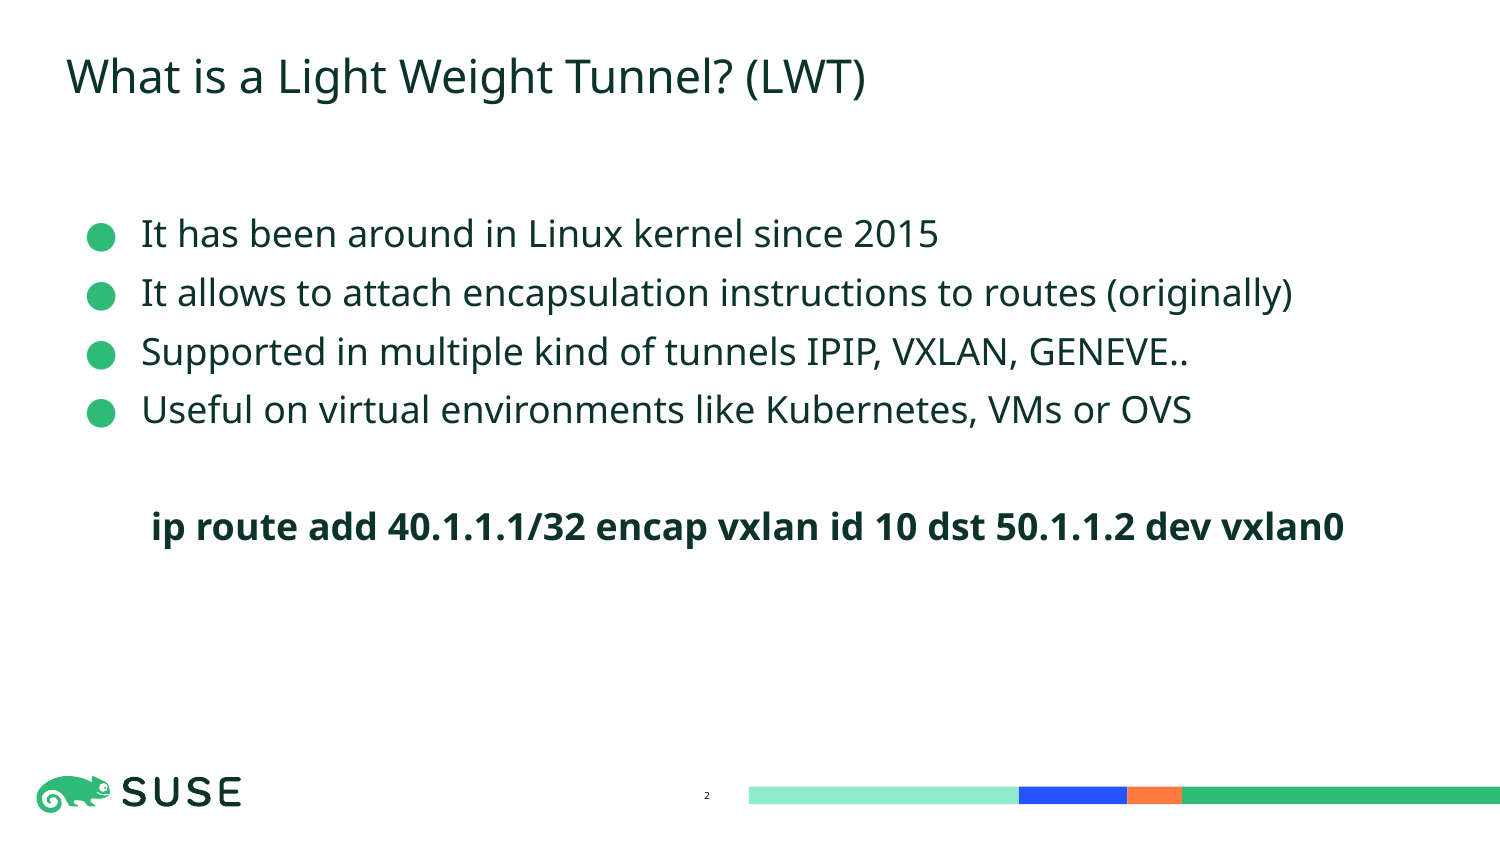

What is a Light Weight Tunnel? (LWT)
# It has been around in Linux kernel since 2015
It allows to attach encapsulation instructions to routes (originally)
Supported in multiple kind of tunnels IPIP, VXLAN, GENEVE..
Useful on virtual environments like Kubernetes, VMs or OVS
 ip route add 40.1.1.1/32 encap vxlan id 10 dst 50.1.1.2 dev vxlan0